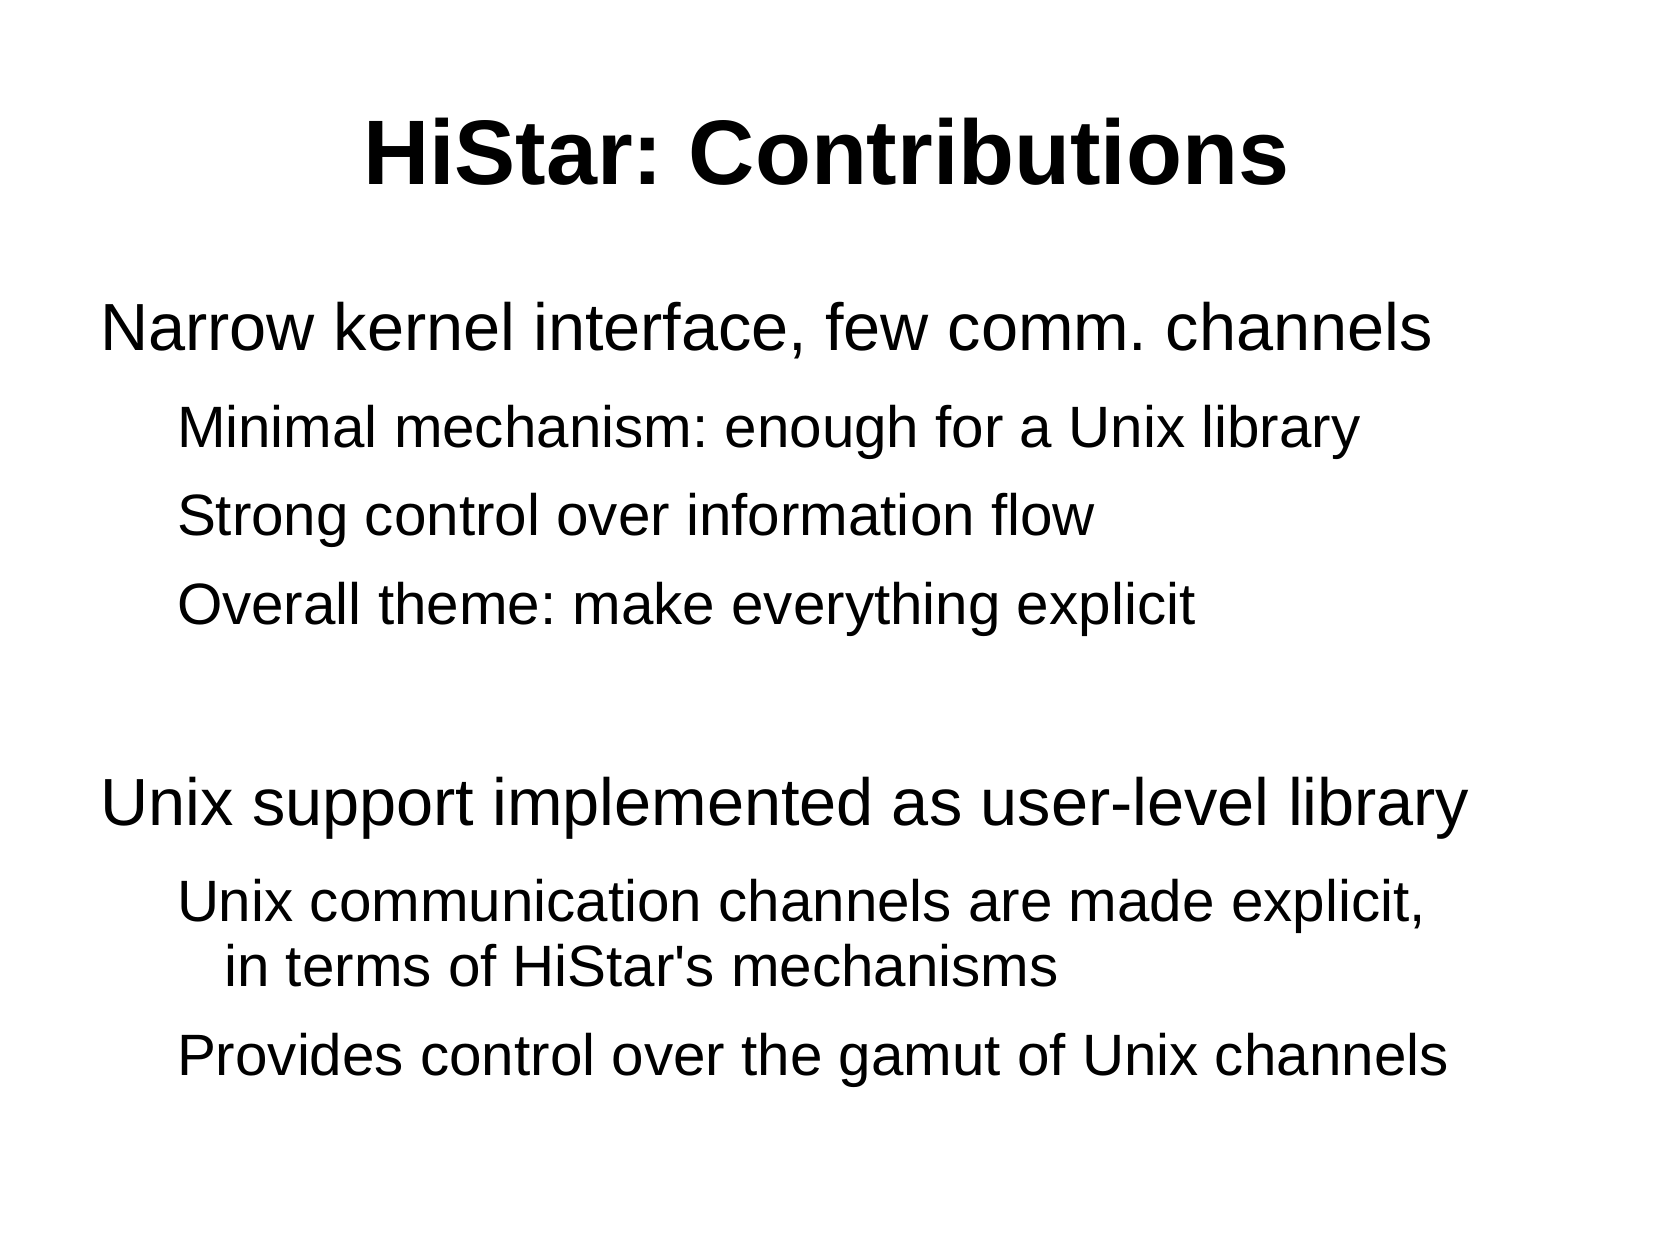

# HiStar: Contributions
Narrow kernel interface, few comm. channels
Minimal mechanism: enough for a Unix library
Strong control over information flow
Overall theme: make everything explicit
Unix support implemented as user-level library
Unix communication channels are made explicit,
in terms of HiStar's mechanisms
Provides control over the gamut of Unix channels